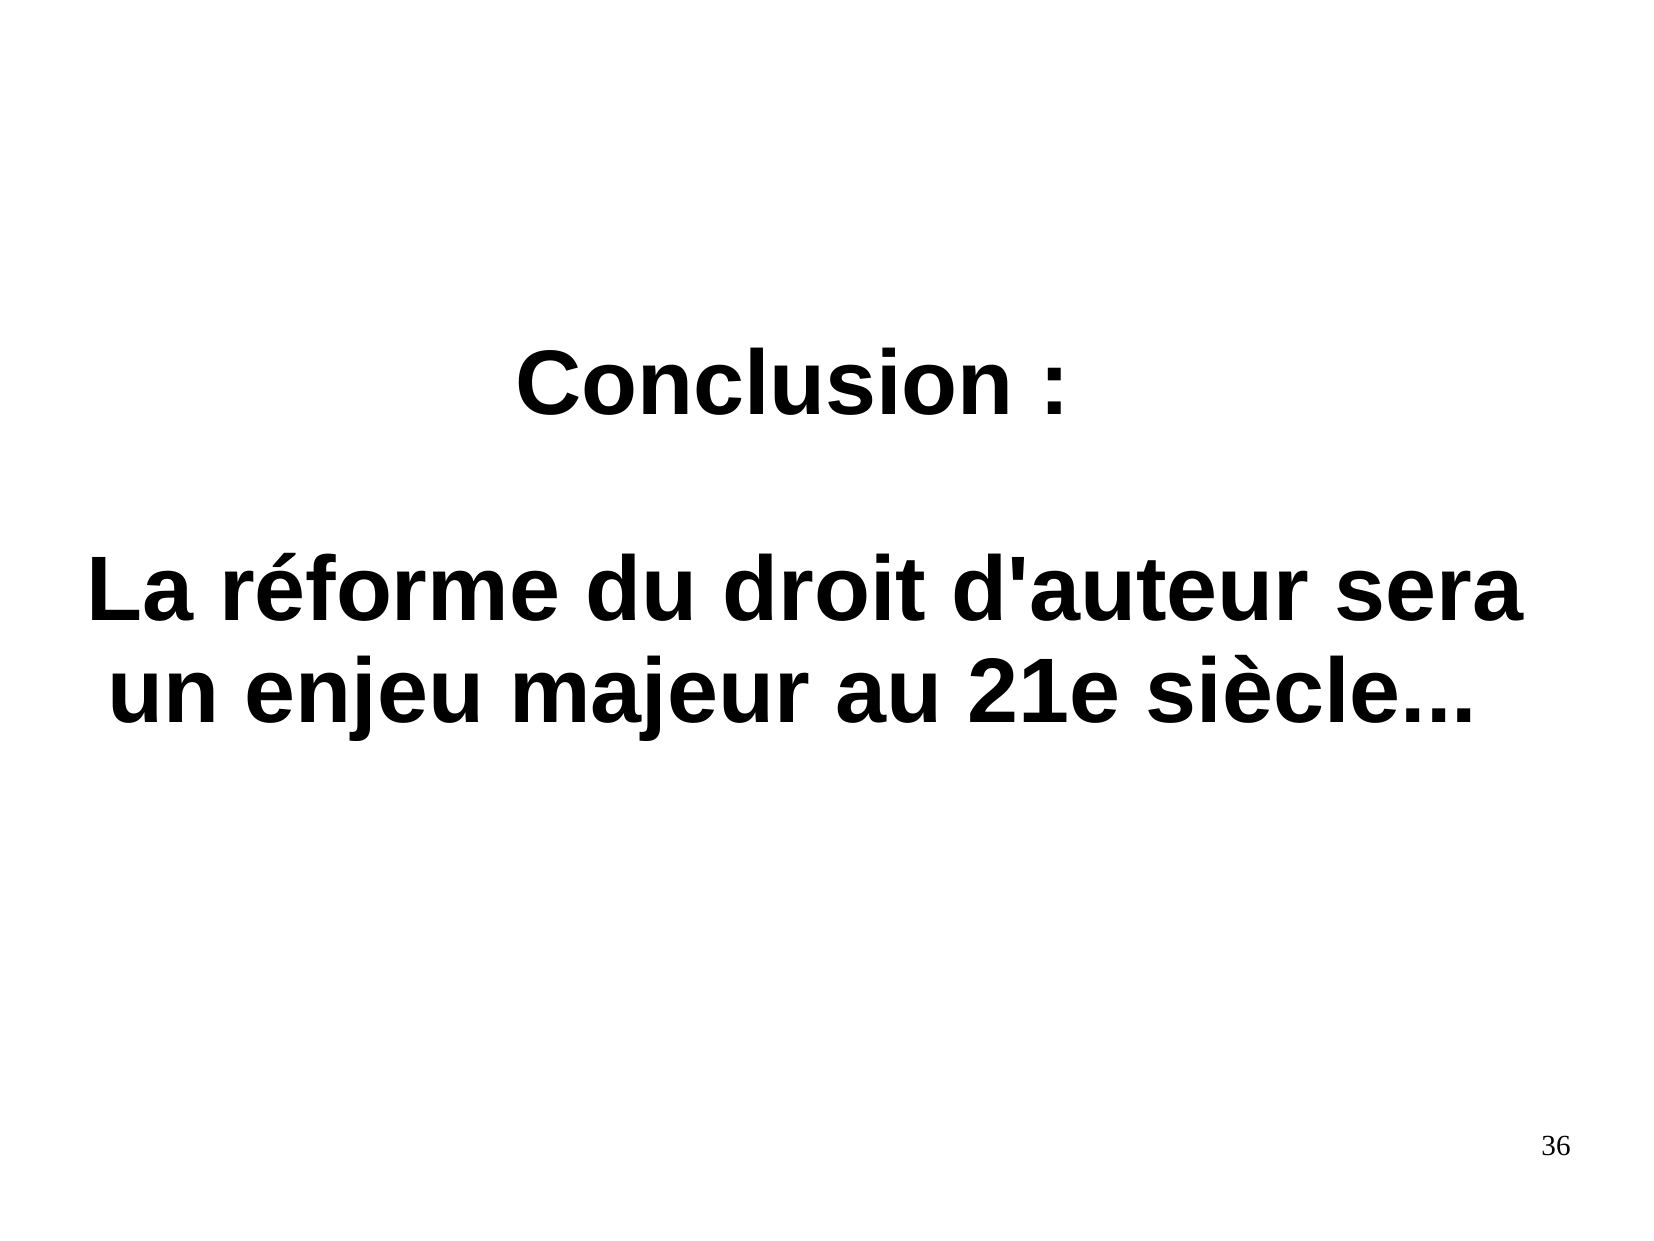

# Conclusion : La réforme du droit d'auteur sera un enjeu majeur au 21e siècle...
36